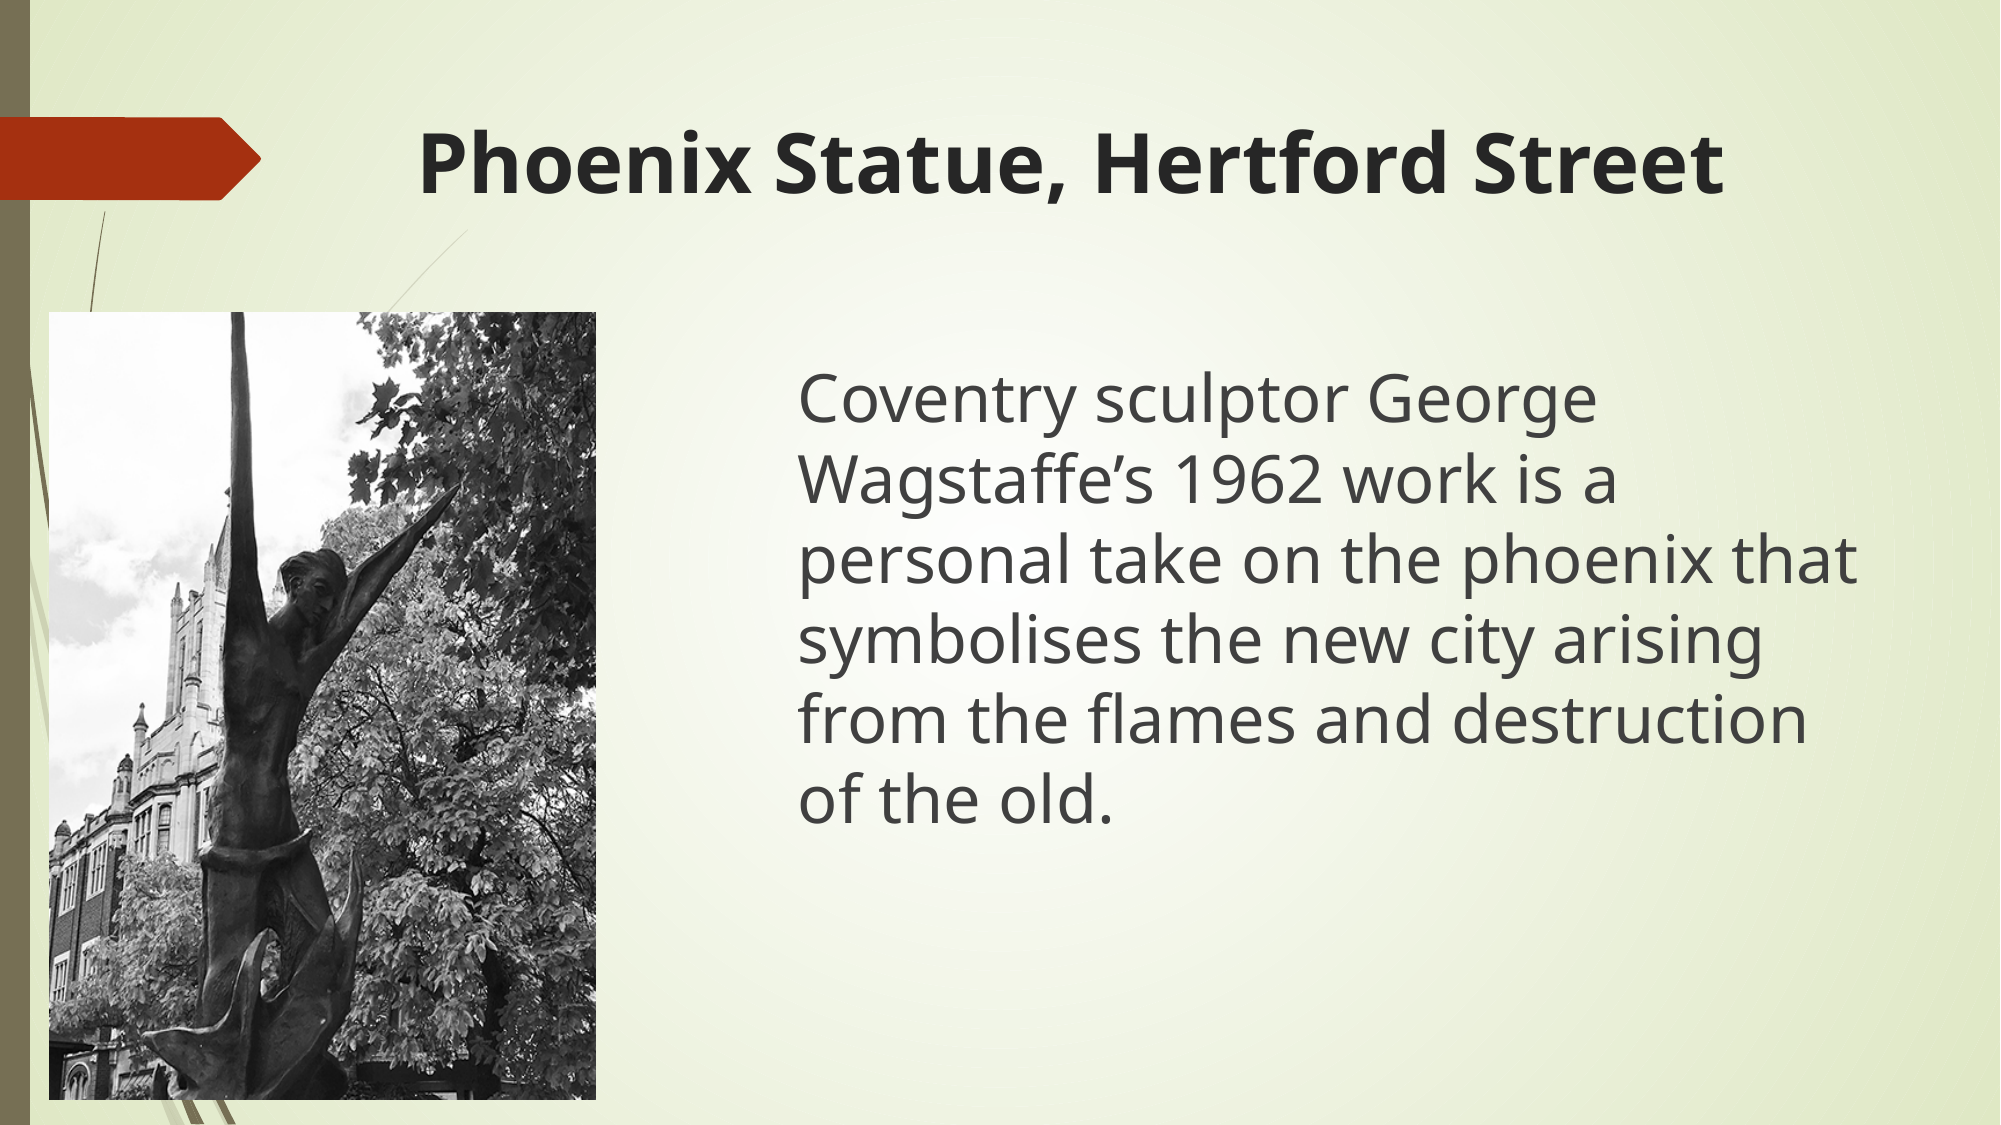

# Phoenix Statue, Hertford Street
Coventry sculptor George Wagstaffe’s 1962 work is a personal take on the phoenix that symbolises the new city arising from the flames and destruction of the old.